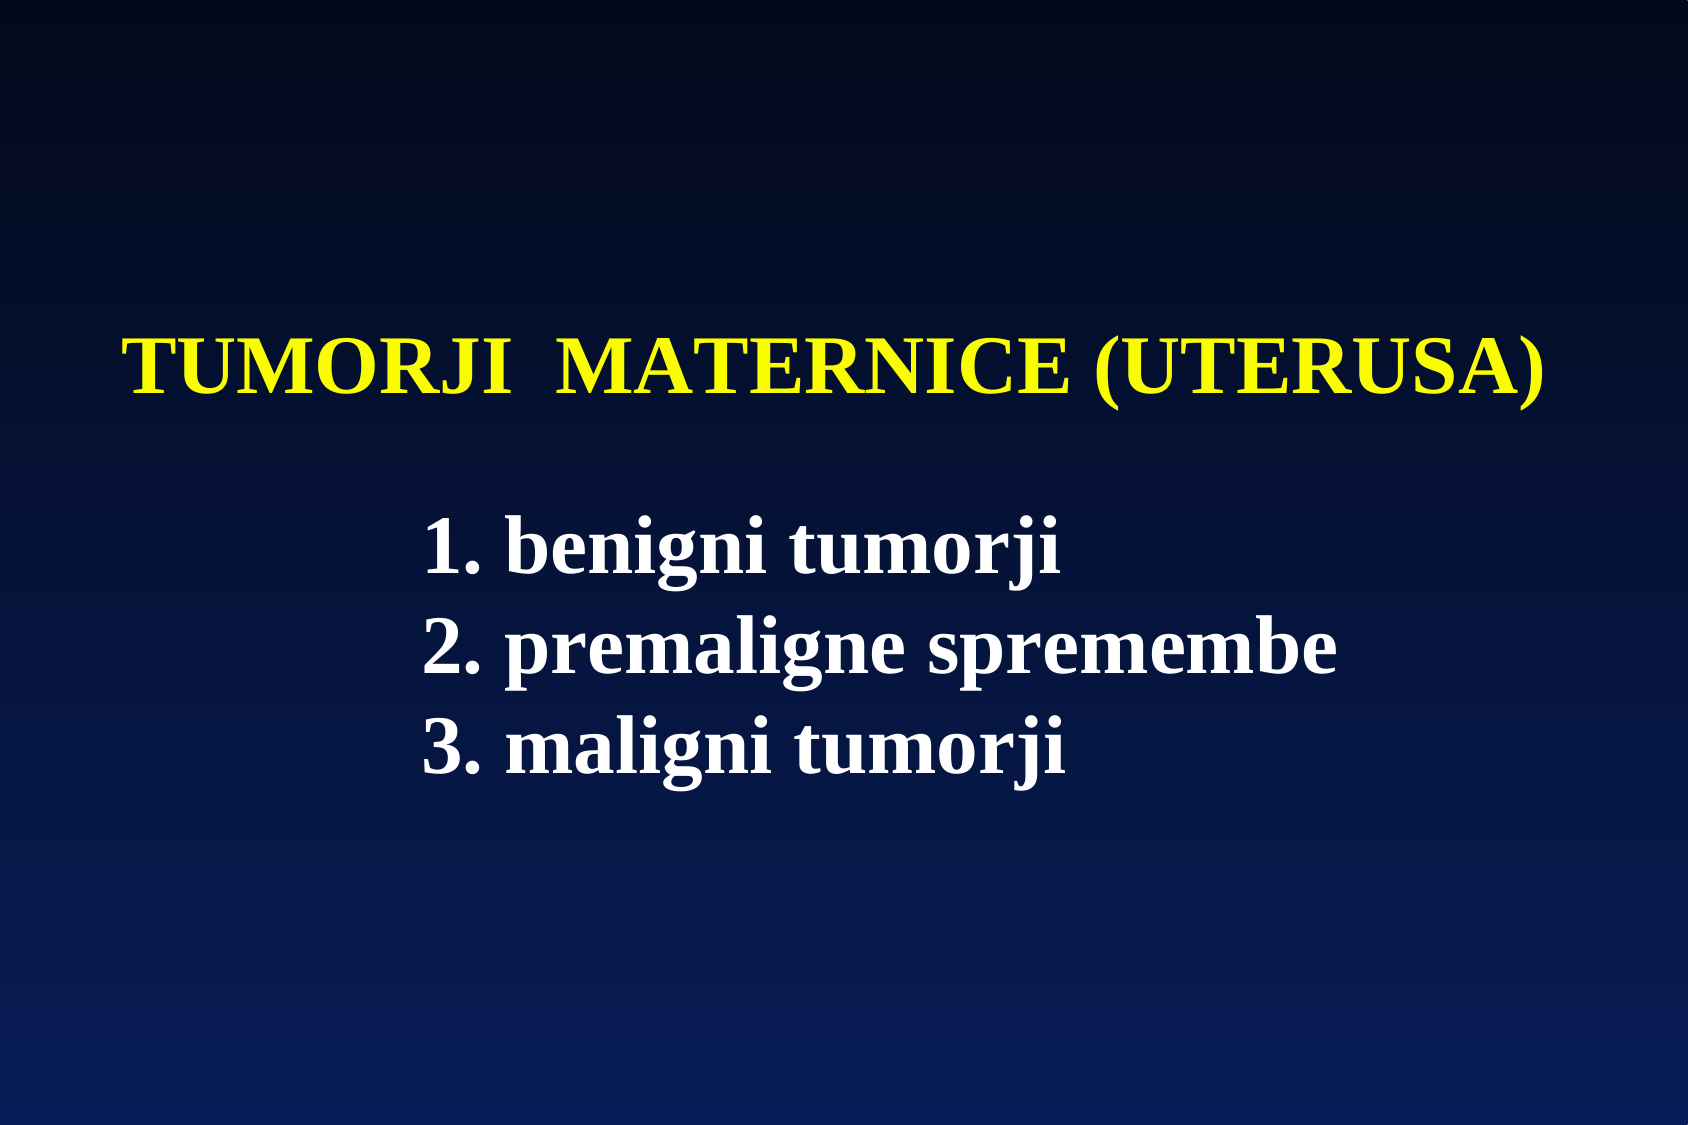

# TUMORJI MATERNICE (UTERUSA) 1. benigni tumorji 2. premaligne spremembe 3. maligni tumorji